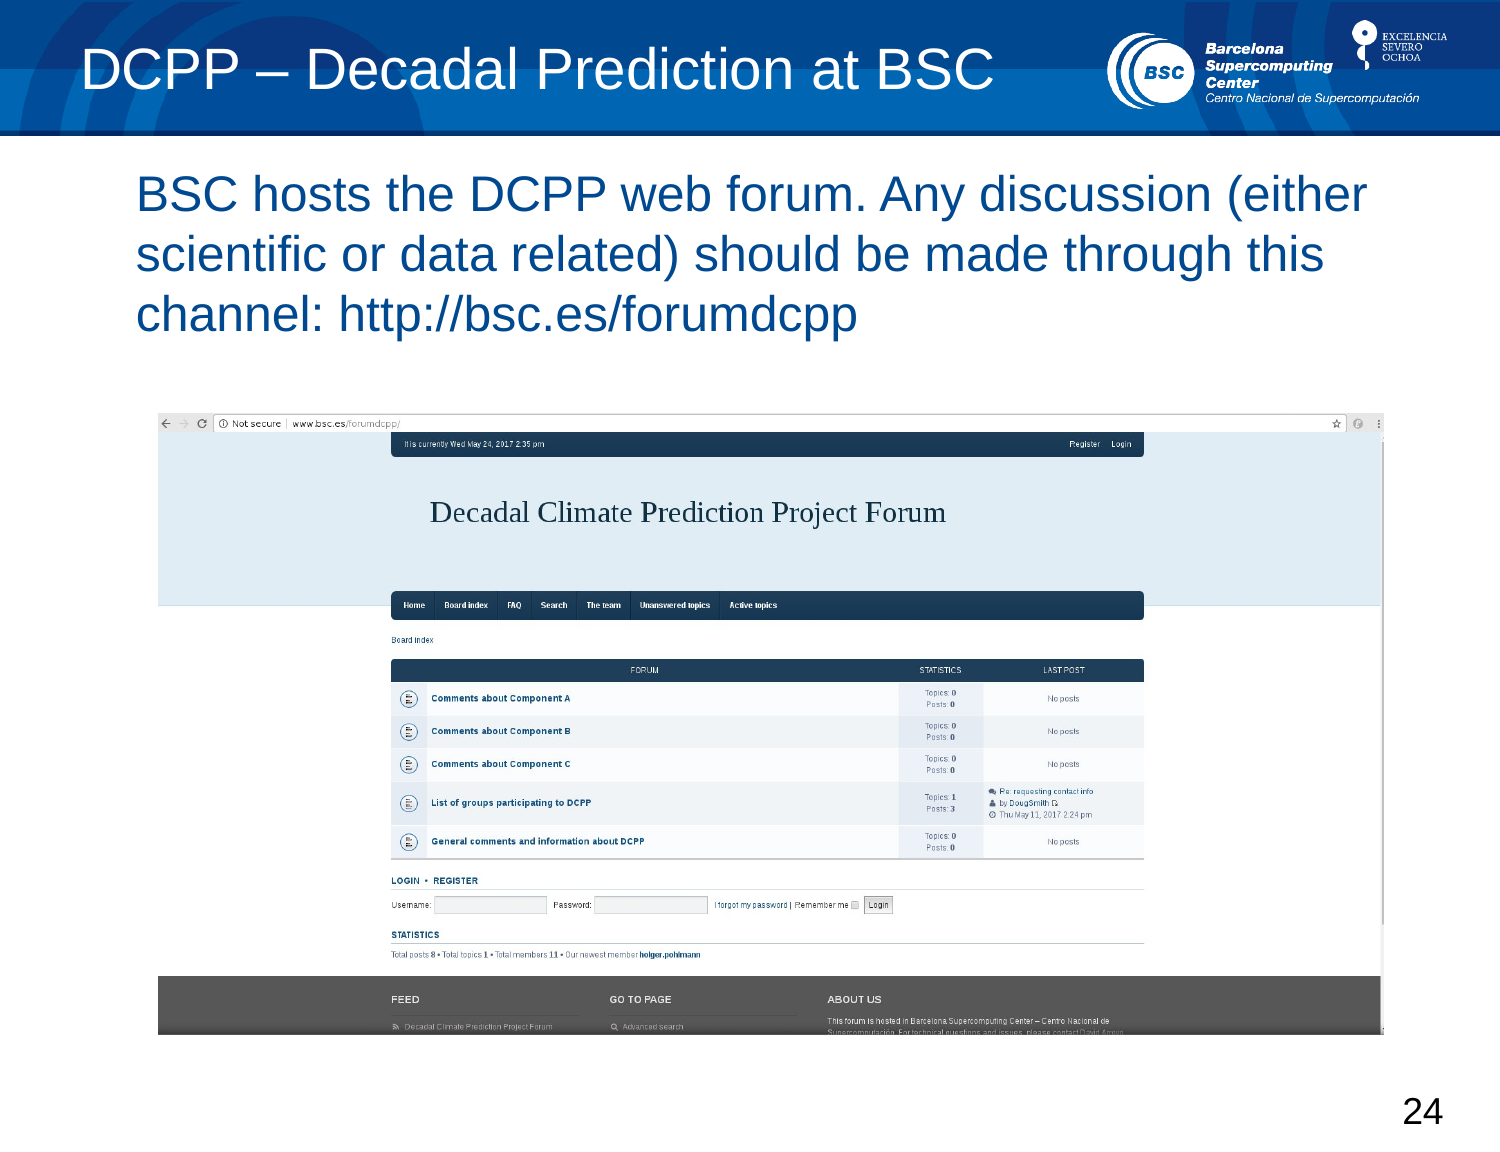

DCPP – Decadal Prediction at BSC
# BSC hosts the DCPP web forum. Any discussion (either scientific or data related) should be made through this channel: http://bsc.es/forumdcpp